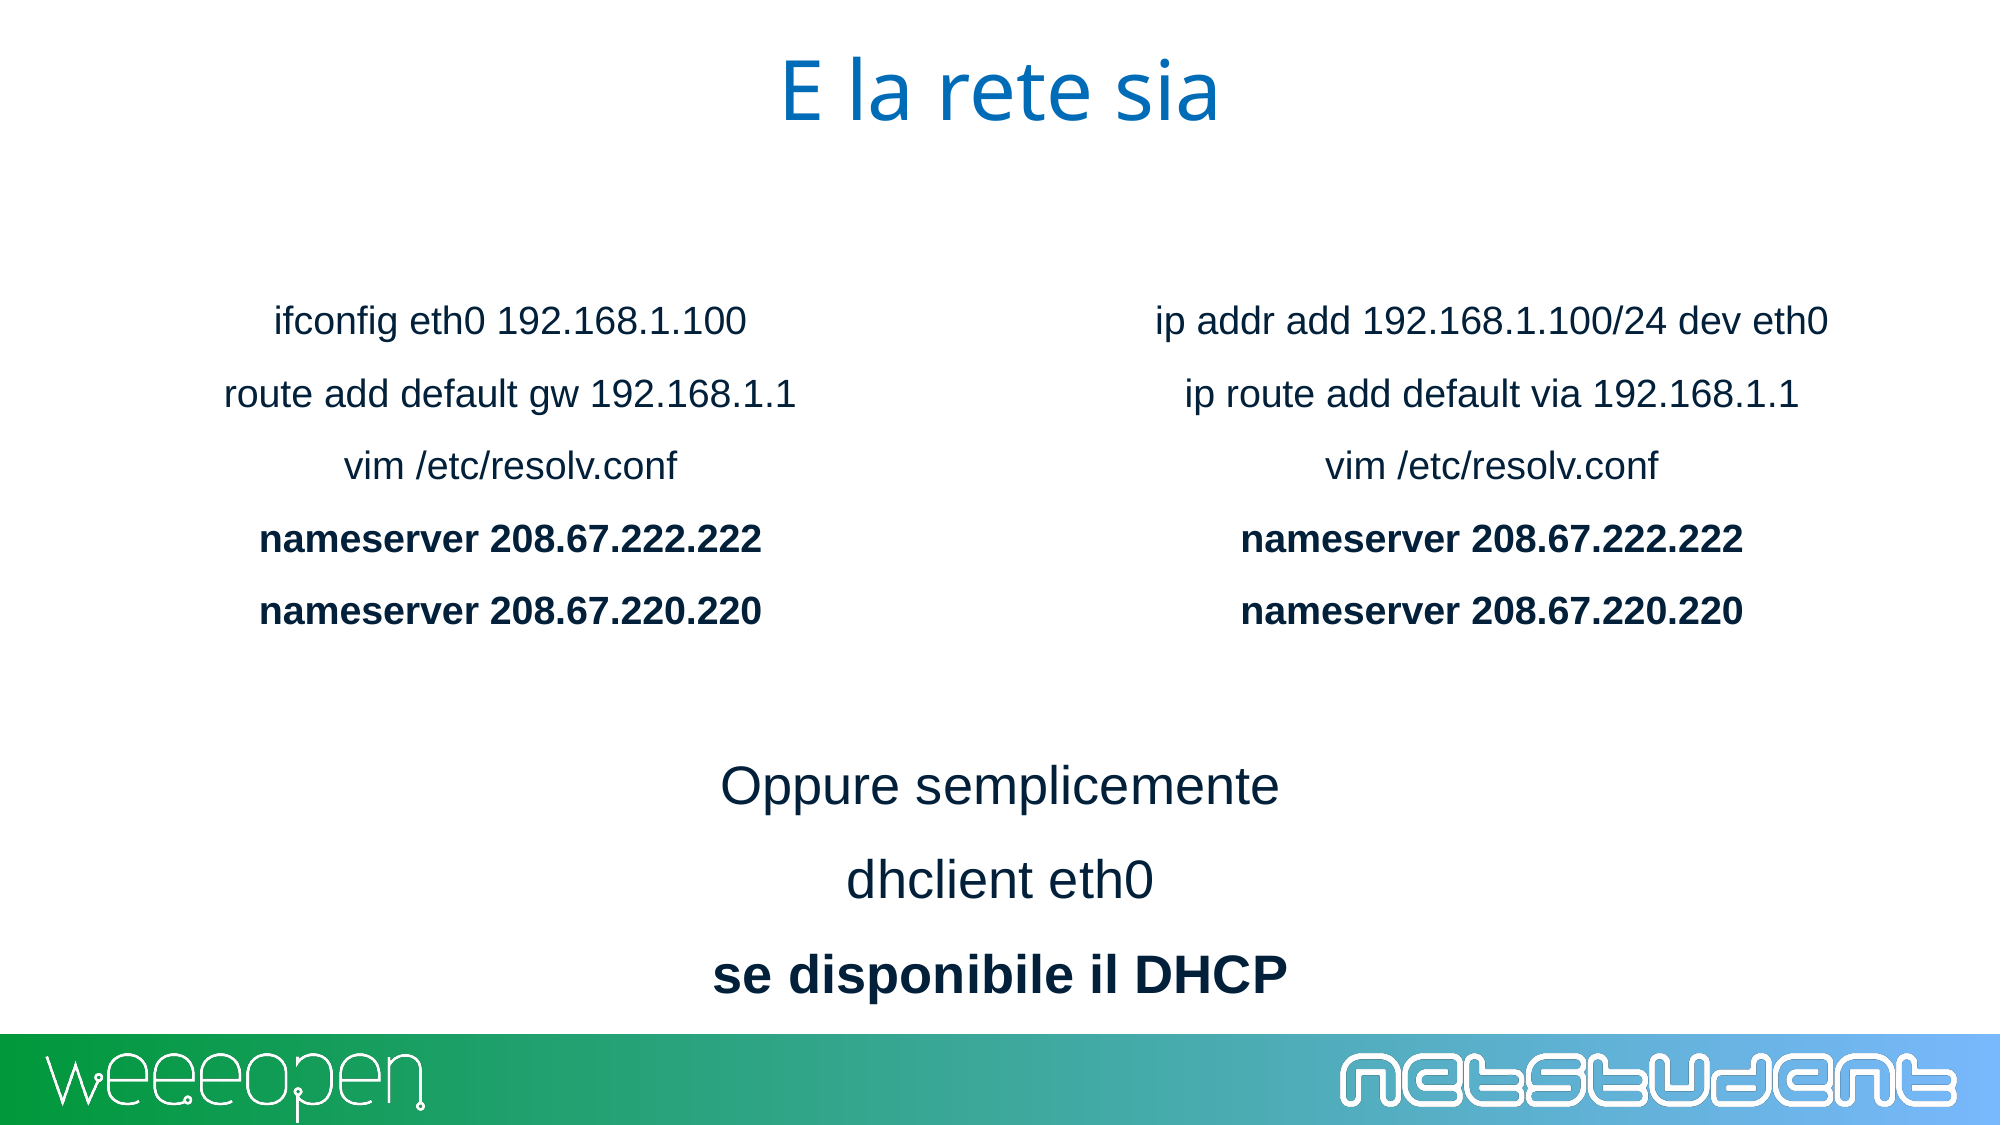

# E la rete sia
ifconfig eth0 192.168.1.100
route add default gw 192.168.1.1
vim /etc/resolv.conf
nameserver 208.67.222.222
nameserver 208.67.220.220
ip addr add 192.168.1.100/24 dev eth0
ip route add default via 192.168.1.1
vim /etc/resolv.conf
nameserver 208.67.222.222
nameserver 208.67.220.220
Oppure semplicemente
dhclient eth0
se disponibile il DHCP